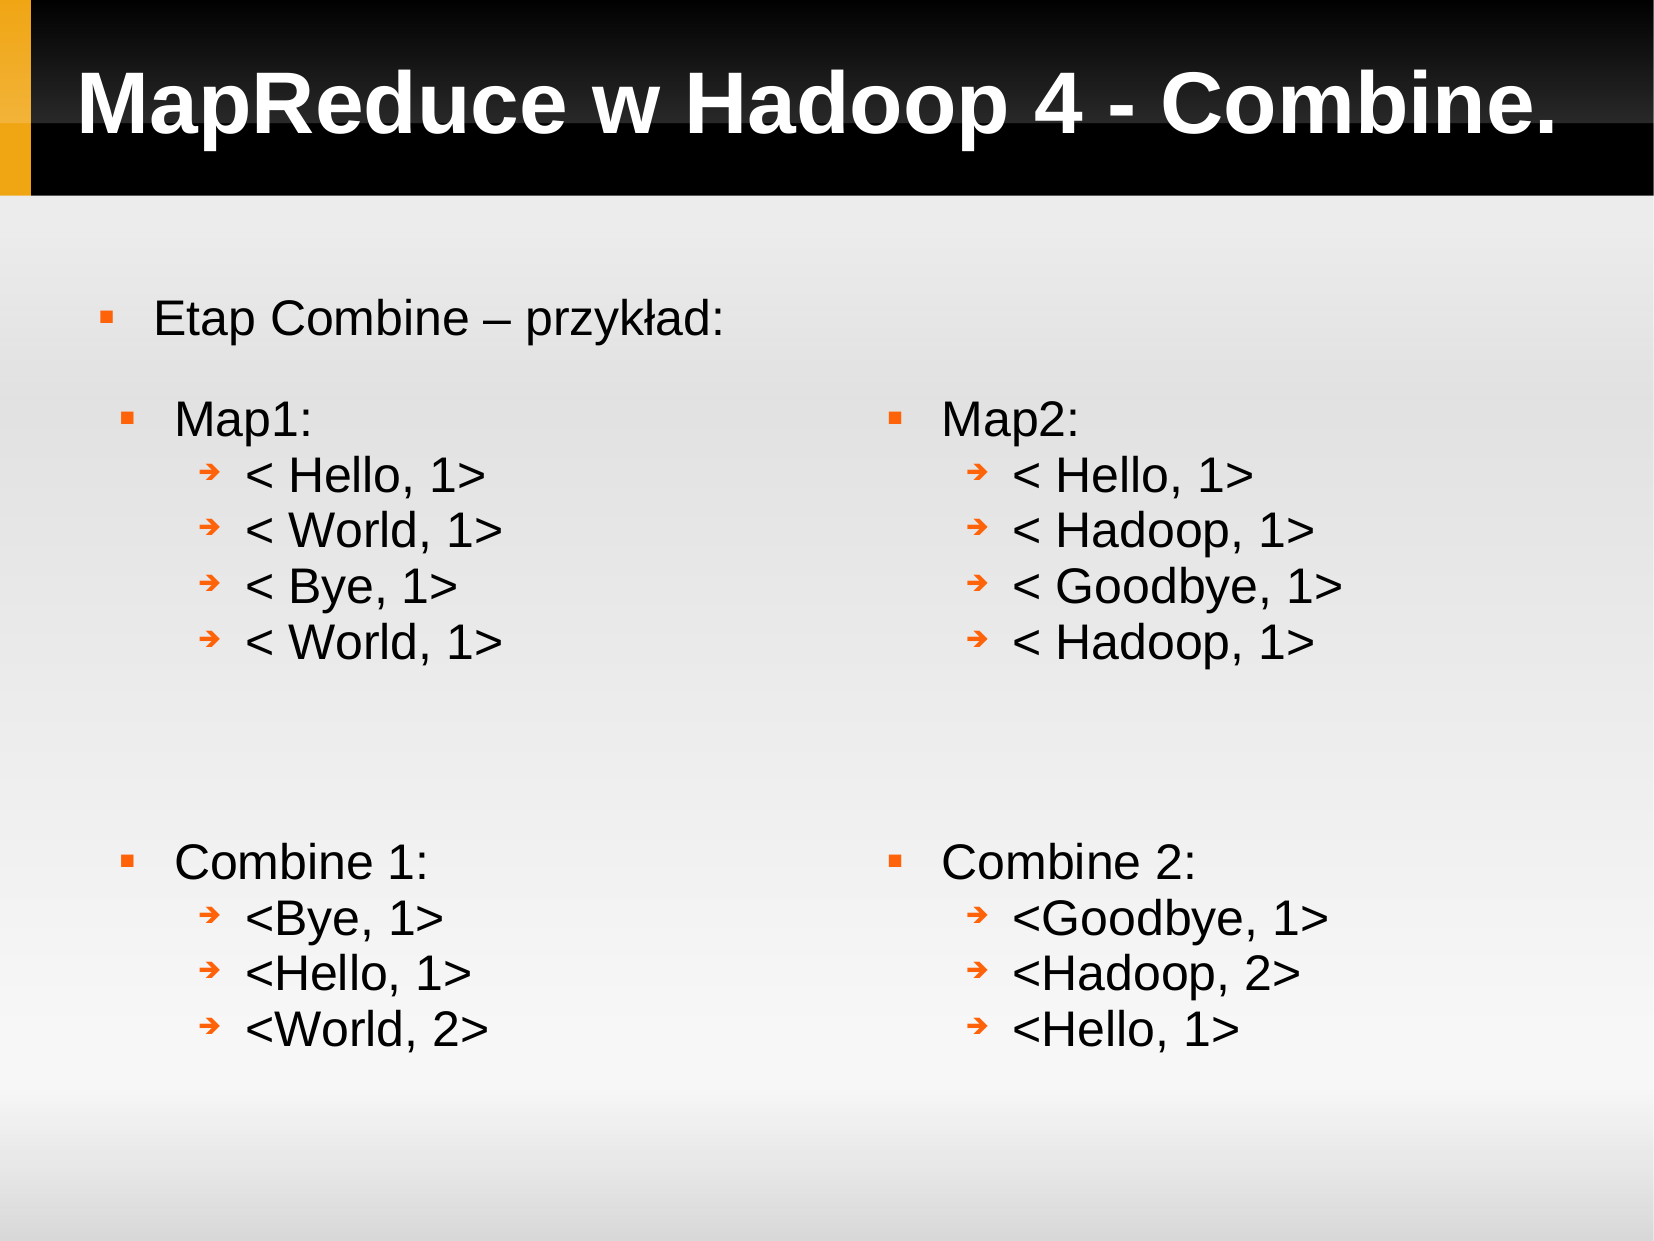

# MapReduce w Hadoop 4 - Combine.
Etap Combine – przykład:
Map1:
< Hello, 1>
< World, 1>
< Bye, 1>
< World, 1>
Map2:
< Hello, 1>
< Hadoop, 1>
< Goodbye, 1>
< Hadoop, 1>
Combine 1:
<Bye, 1>
<Hello, 1>
<World, 2>
Combine 2:
<Goodbye, 1>
<Hadoop, 2>
<Hello, 1>